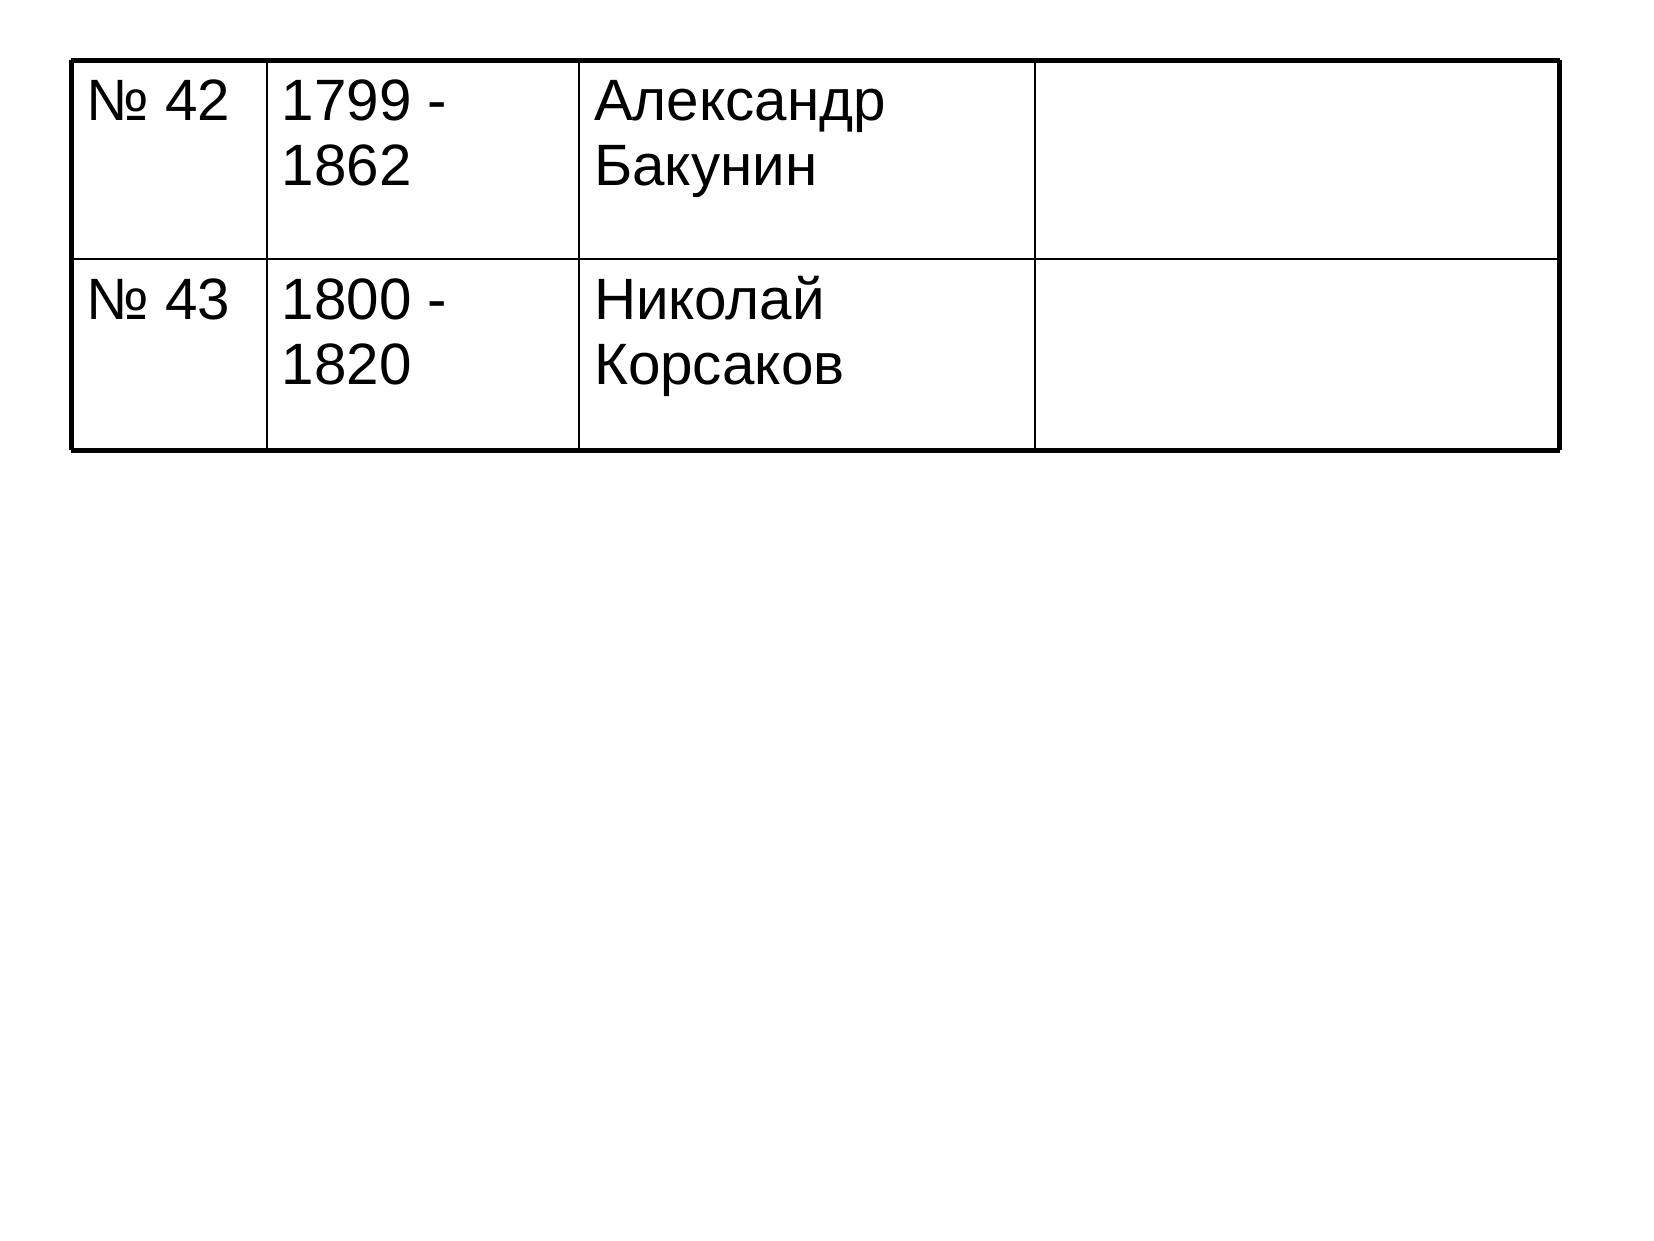

№ 42
1799 - 1862
Александр Бакунин
№ 43
1800 - 1820
Николай Корсаков